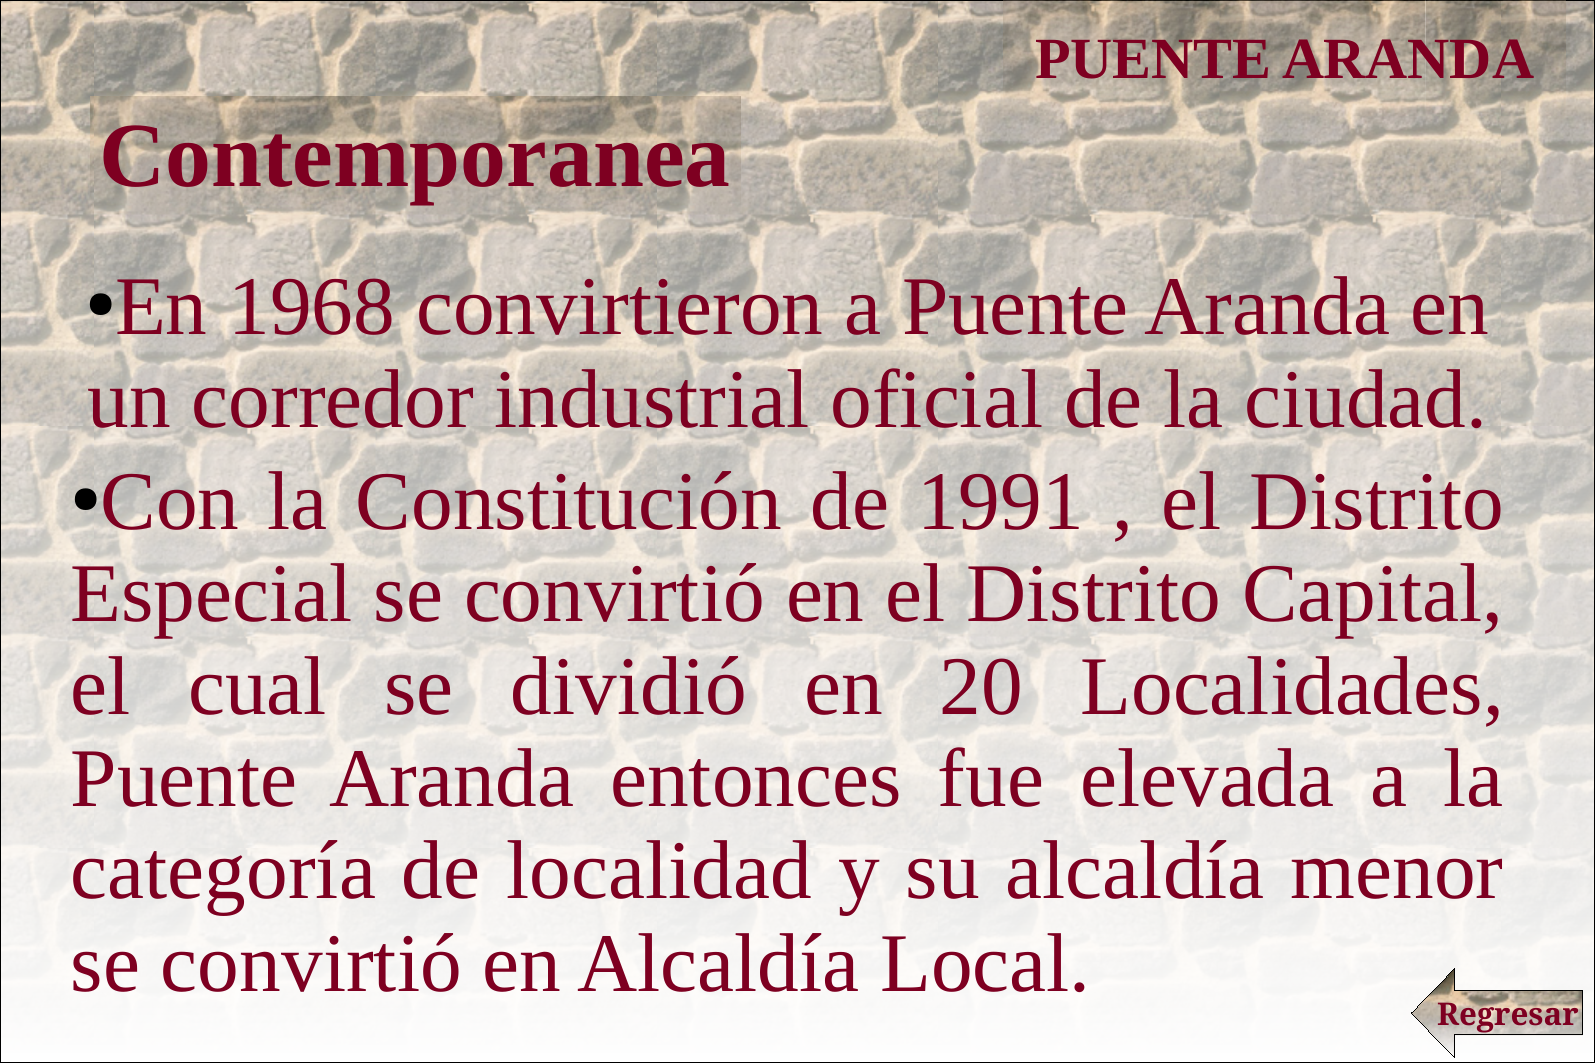

PUENTE ARANDA
Contemporanea
# En 1968 convirtieron a Puente Aranda en un corredor industrial oficial de la ciudad.
Con la Constitución de 1991 , el Distrito Especial se convirtió en el Distrito Capital, el cual se dividió en 20 Localidades, Puente Aranda entonces fue elevada a la categoría de localidad y su alcaldía menor se convirtió en Alcaldía Local.
Regresar